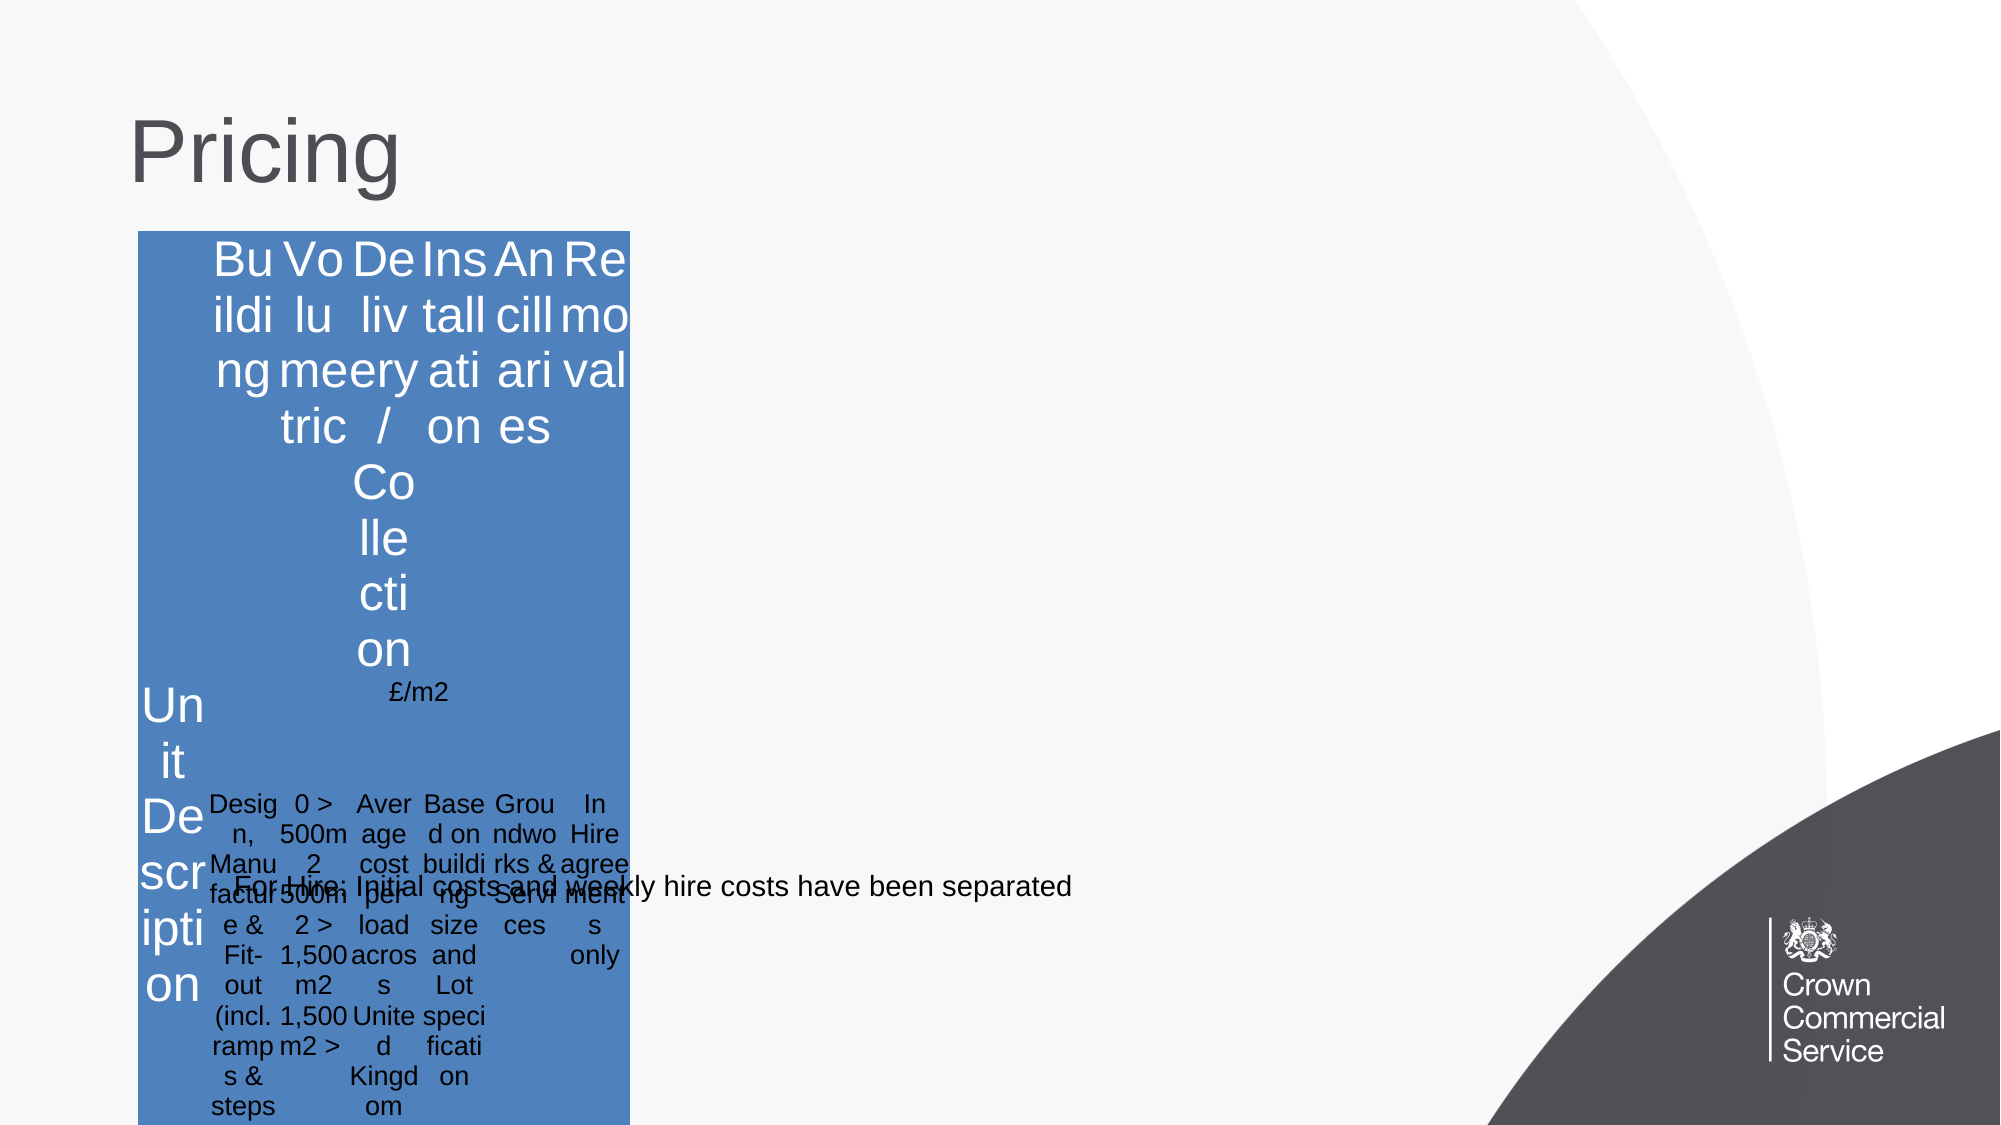

# Pricing
| | Building | Volumetric | Delivery / Collection | Installation | Ancillaries | Removal |
| --- | --- | --- | --- | --- | --- | --- |
| Unit | £/m2 | | | | | |
| Description | Design, Manufacture & Fit-out (incl. ramps & steps access, doors, windows and small power) | 0 > 500m2 500m2 > 1,500m2 1,500m2 > | Average cost per load across United Kingdom (Collection applies to Hire agreements only | Based on building size and Lot specification | Groundworks & Services | In Hire agreements only |
| Specification | Pricing based on a per Lot basis - baseline framework rate to refined at project level competition | | | | | |
| Pre-design Classrooms | As above scope, with fixed rates associated to specific design. Volumetric scalability applied on 1 > 5; 6 >10; 11> number of Classrooms. | | | | | |
For Hire: Initial costs and weekly hire costs have been separated